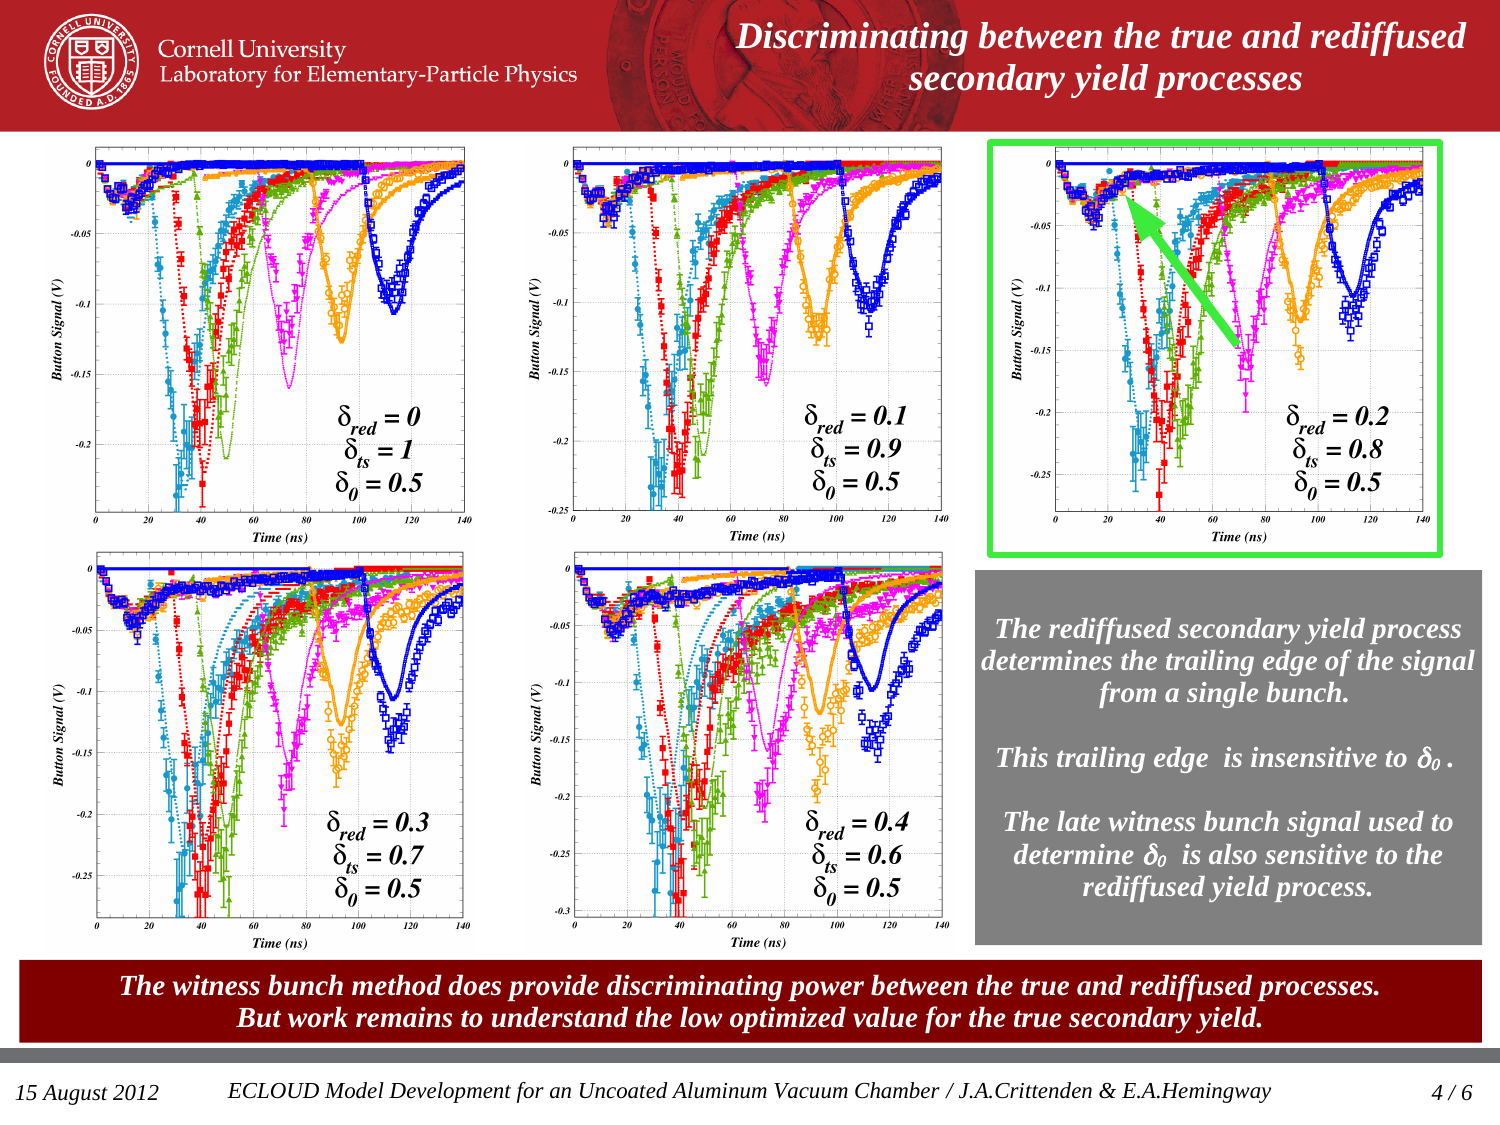

Discriminating between the true and rediffused
secondary yield processes
The rediffused secondary yield process determines the trailing edge of the signal from a single bunch.
This trailing edge is insensitive to d0 .
The late witness bunch signal used to determine d0 is also sensitive to the rediffused yield process.
The witness bunch method does provide discriminating power between the true and rediffused processes.
But work remains to understand the low optimized value for the true secondary yield.